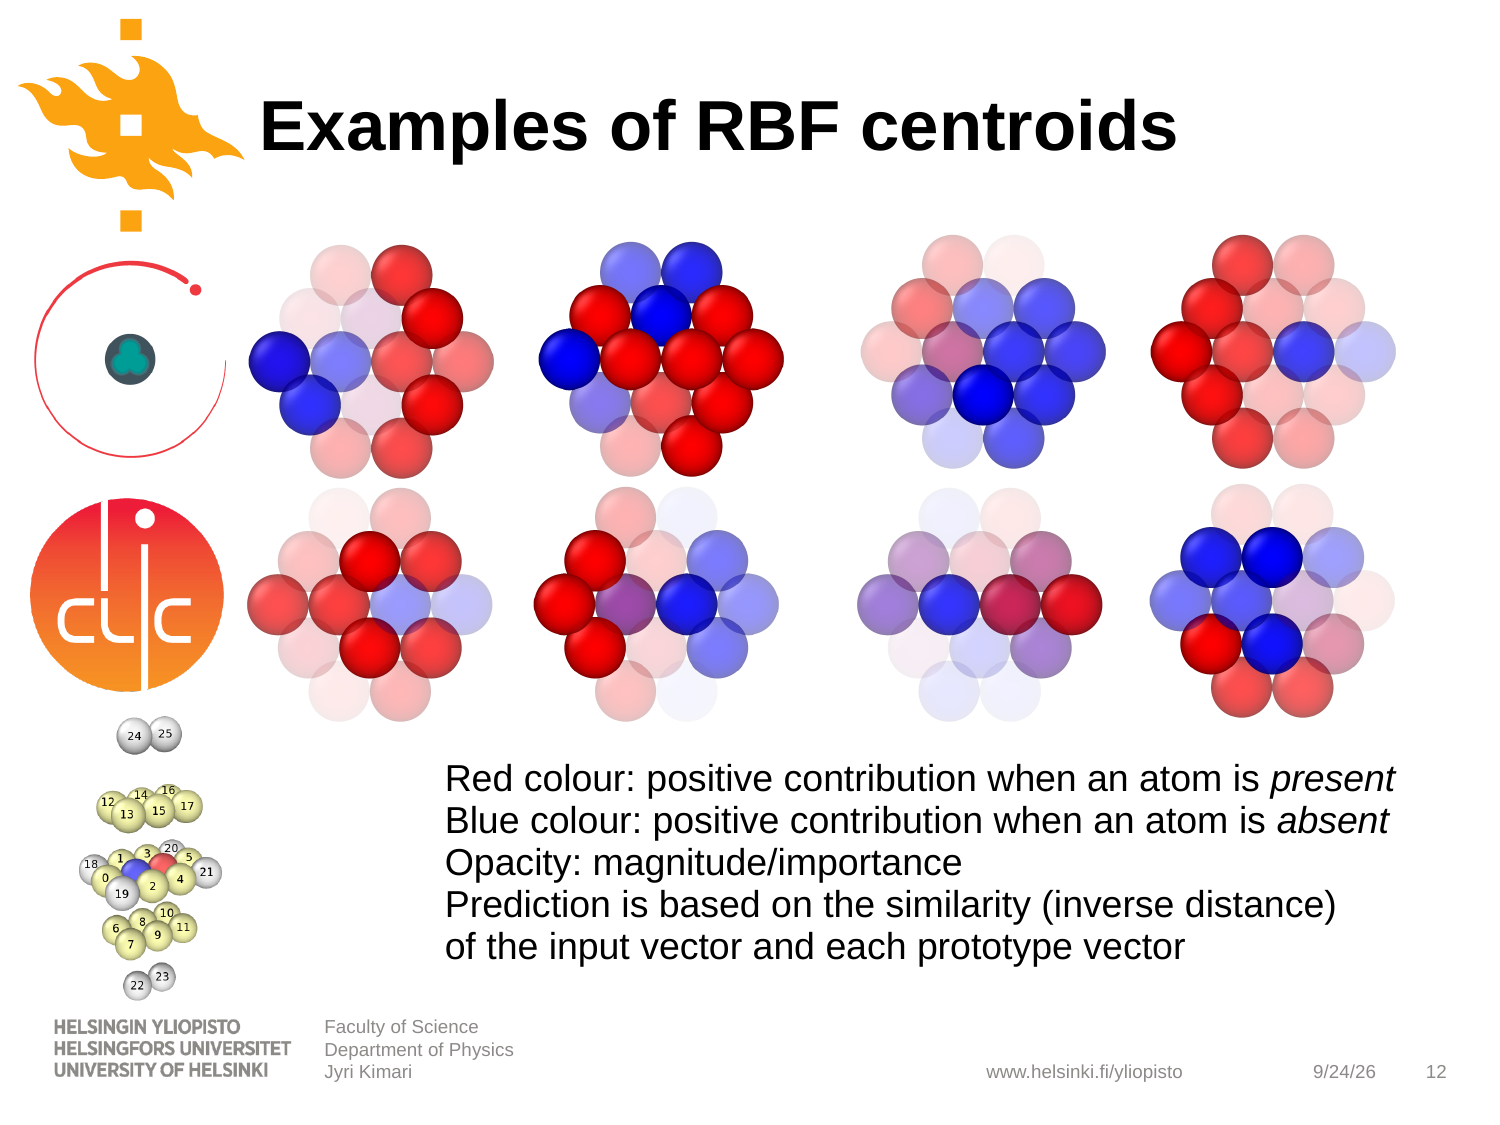

# Examples of RBF centroids
Red colour: positive contribution when an atom is present
Blue colour: positive contribution when an atom is absent
Opacity: magnitude/importance
Prediction is based on the similarity (inverse distance)
of the input vector and each prototype vector
Faculty of Science
Department of Physics
Jyri Kimari